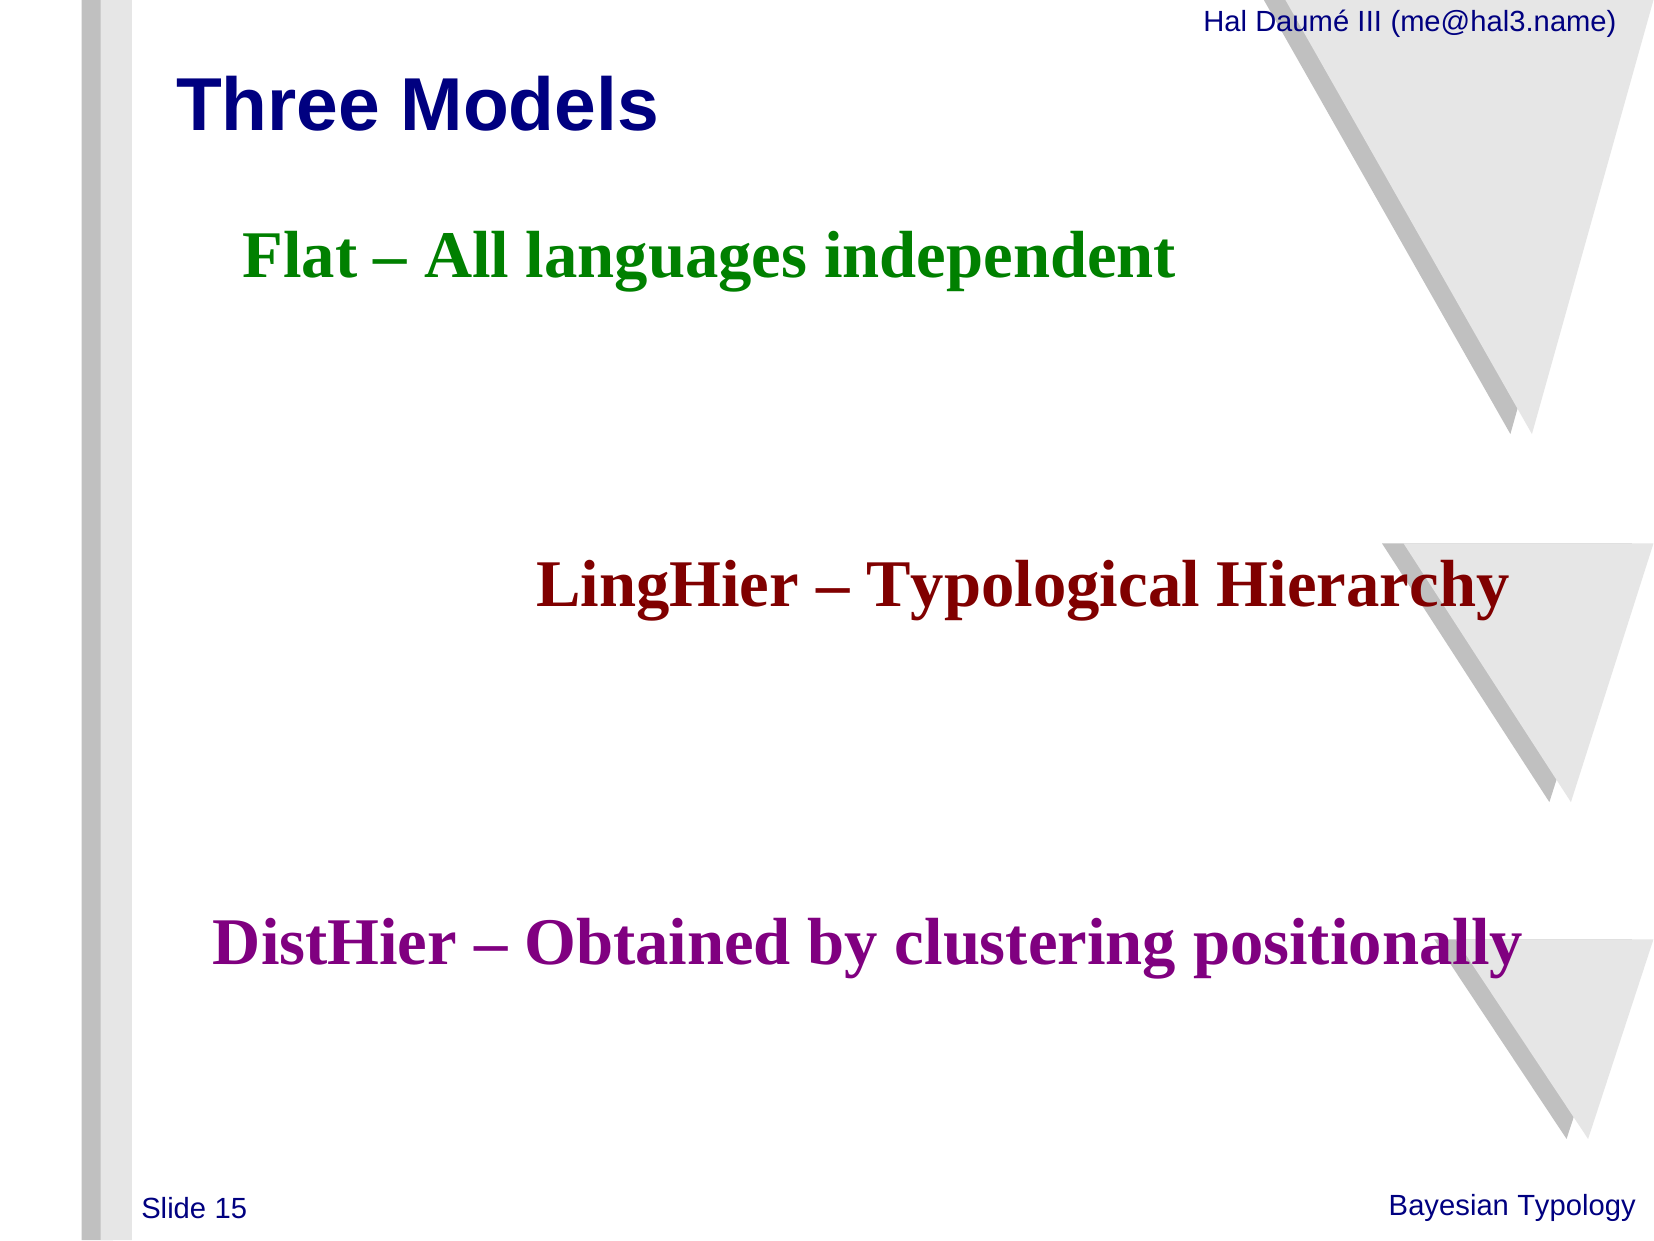

# Three Models
Flat – All languages independent
LingHier – Typological Hierarchy
DistHier – Obtained by clustering positionally